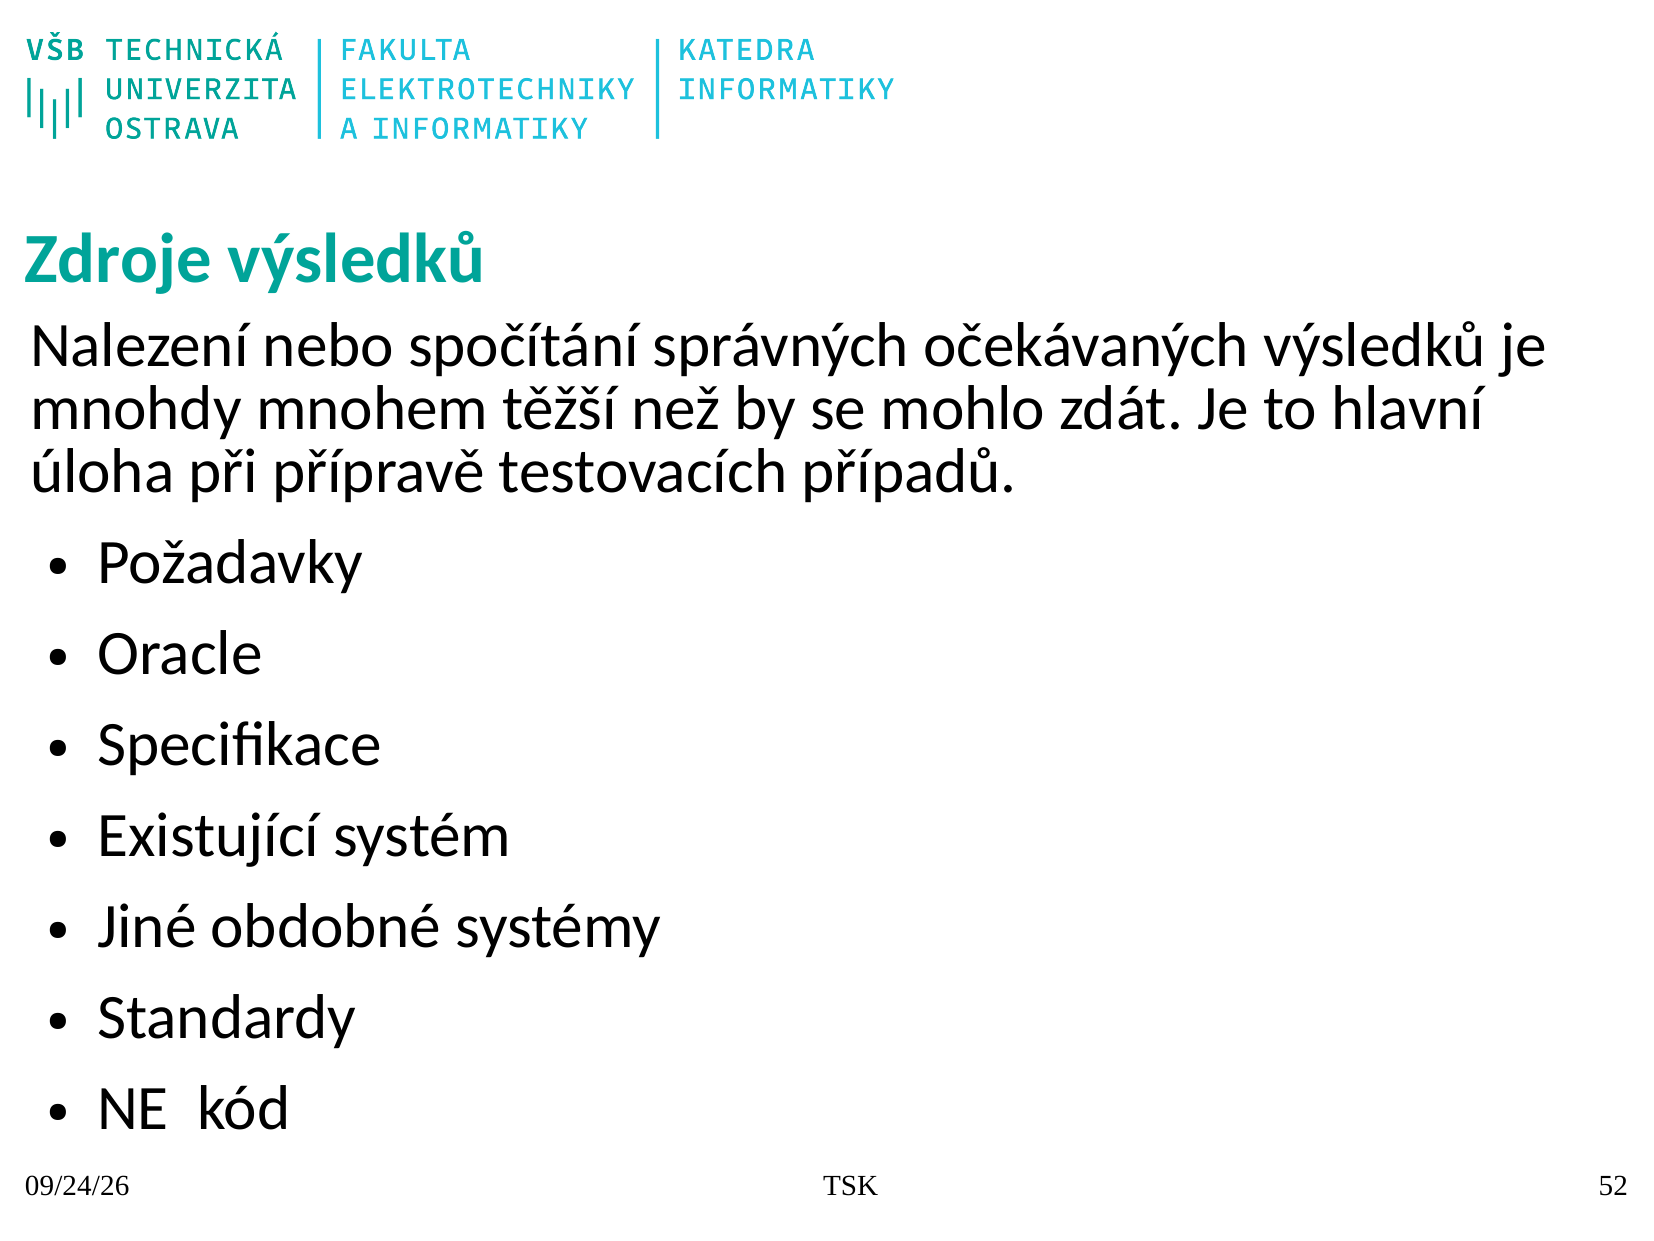

# Zdroje výsledků
Nalezení nebo spočítání správných očekávaných výsledků je mnohdy mnohem těžší než by se mohlo zdát. Je to hlavní úloha při přípravě testovacích případů.
Požadavky
Oracle
Specifikace
Existující systém
Jiné obdobné systémy
Standardy
NE kód
TSK
52